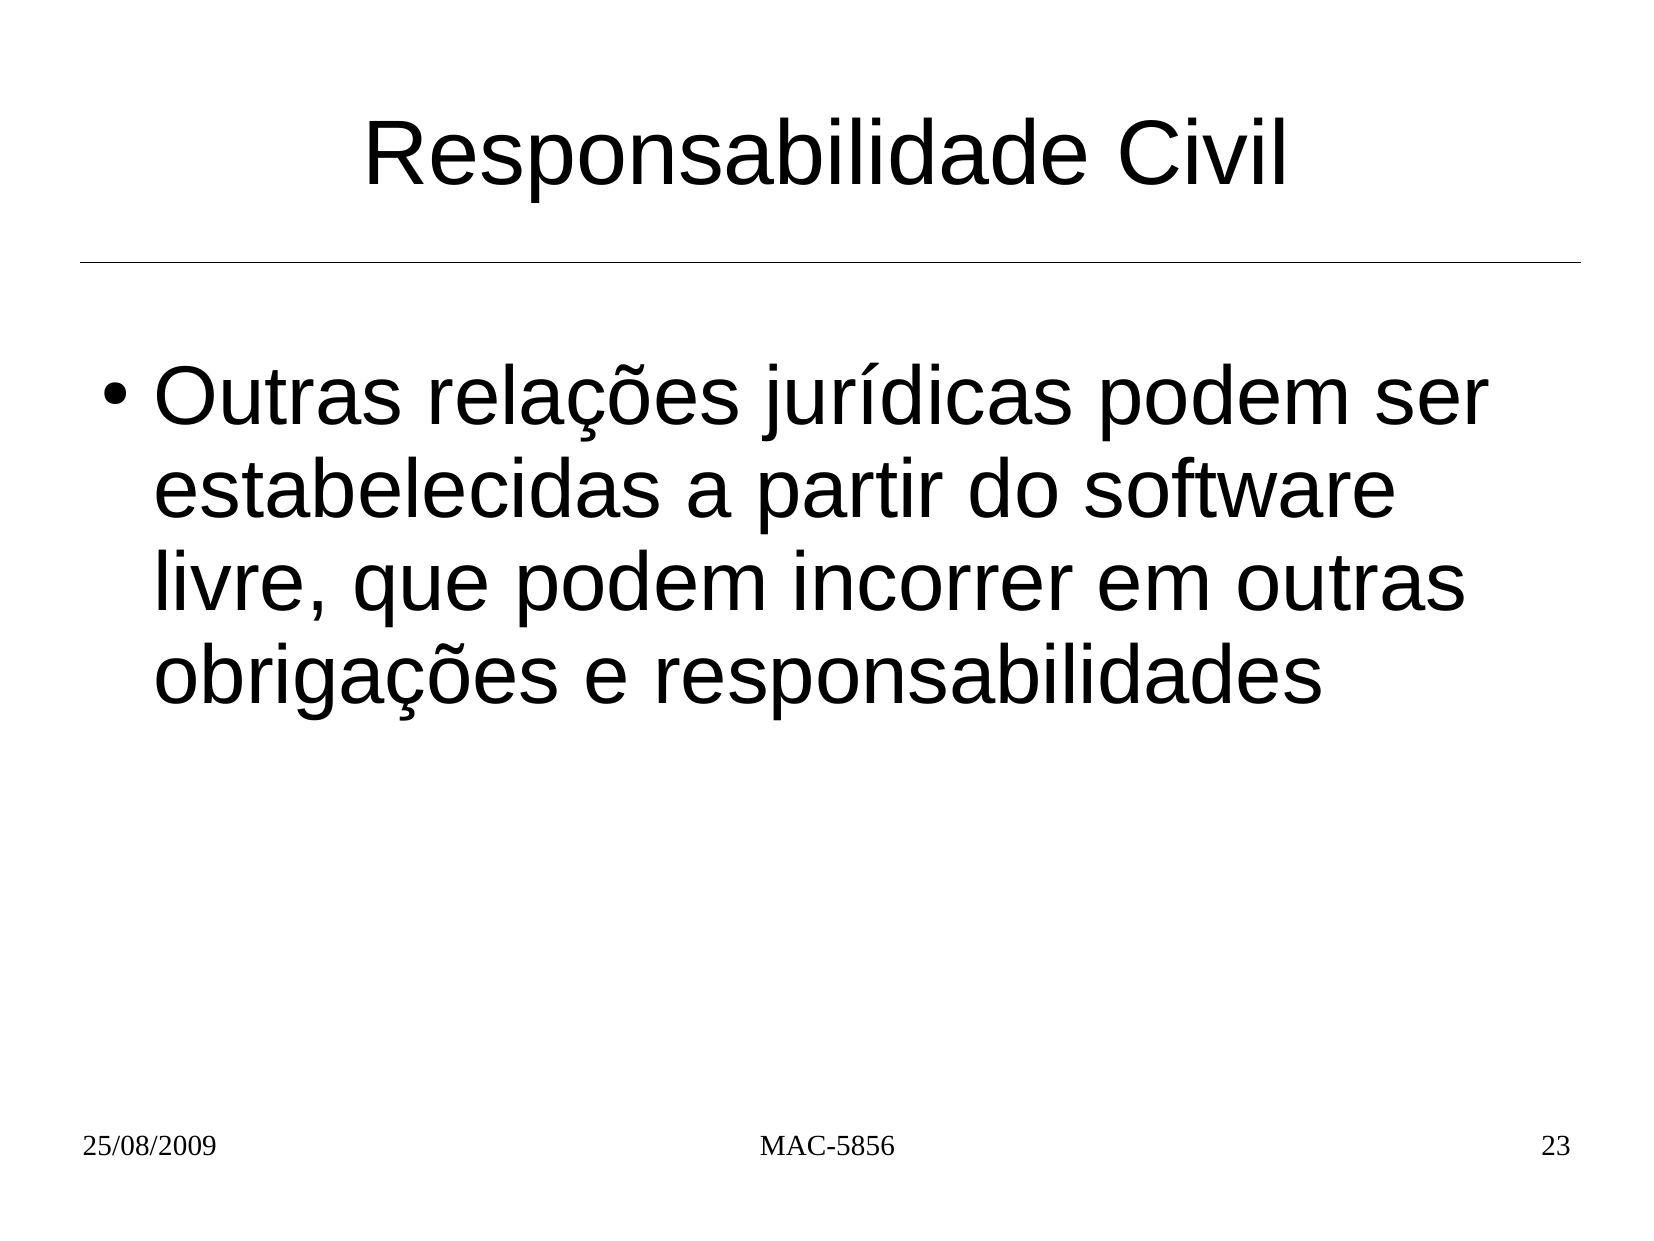

# Responsabilidade Civil
Outras relações jurídicas podem ser estabelecidas a partir do software livre, que podem incorrer em outras obrigações e responsabilidades
25/08/2009
MAC-5856
23